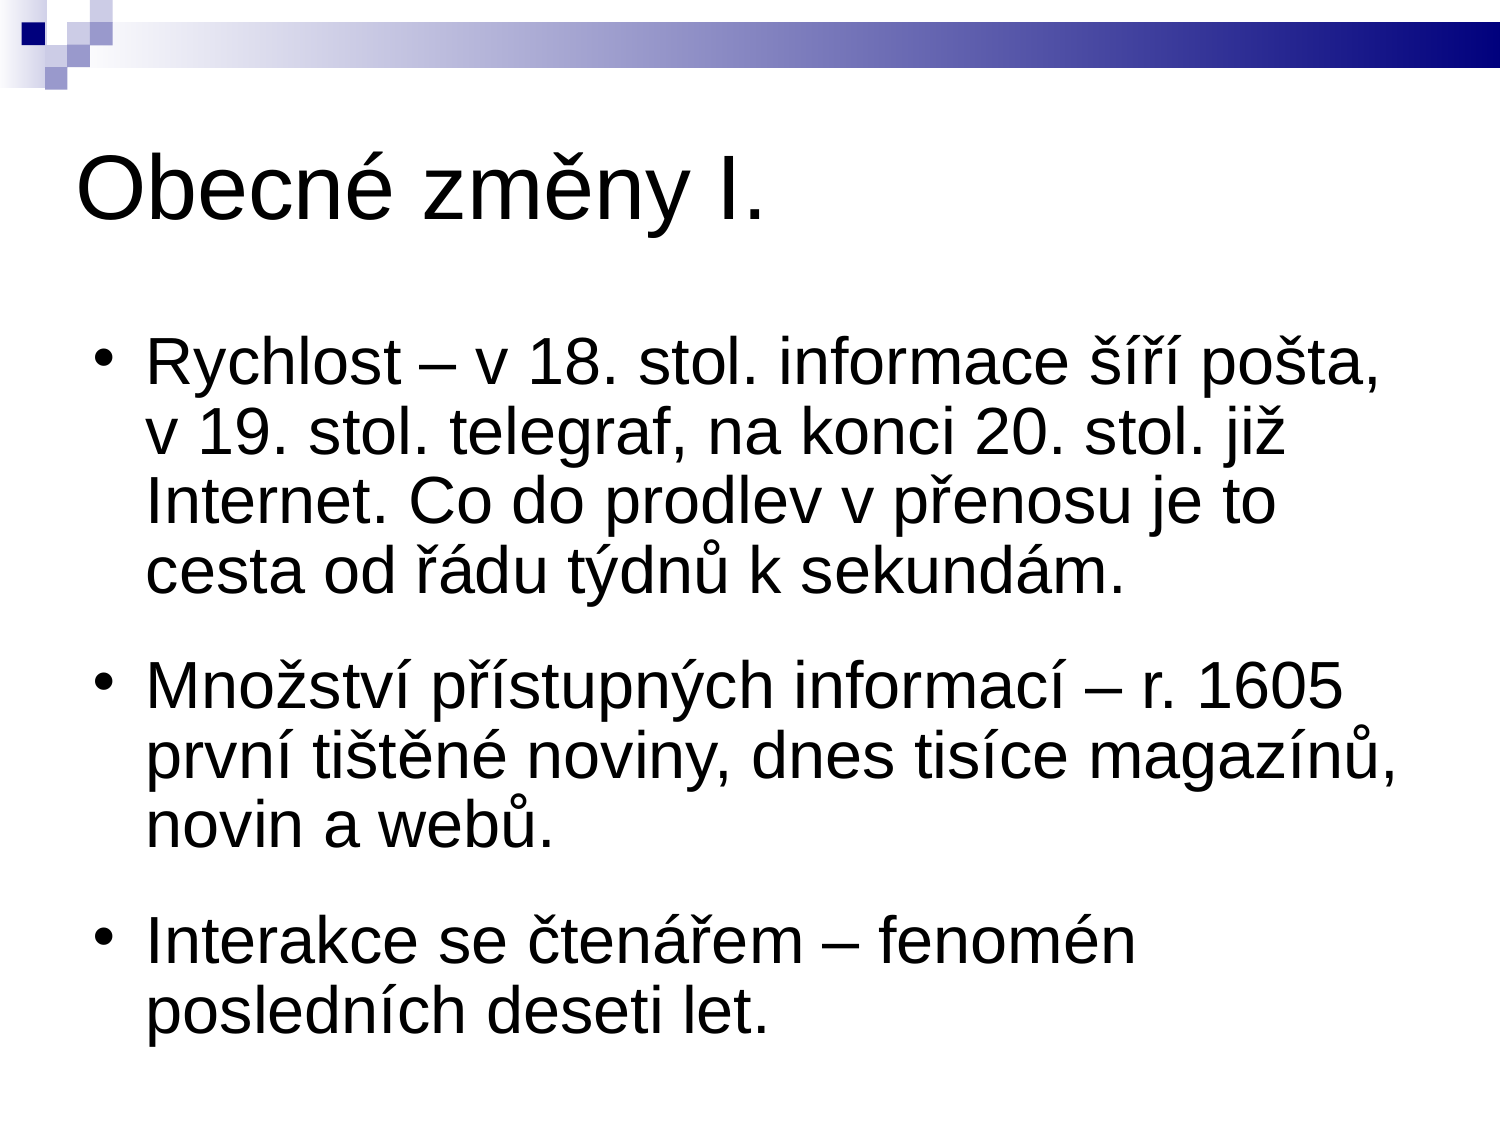

# Obecné změny I.
Rychlost – v 18. stol. informace šíří pošta, v 19. stol. telegraf, na konci 20. stol. již Internet. Co do prodlev v přenosu je to cesta od řádu týdnů k sekundám.
Množství přístupných informací – r. 1605 první tištěné noviny, dnes tisíce magazínů, novin a webů.
Interakce se čtenářem – fenomén posledních deseti let.